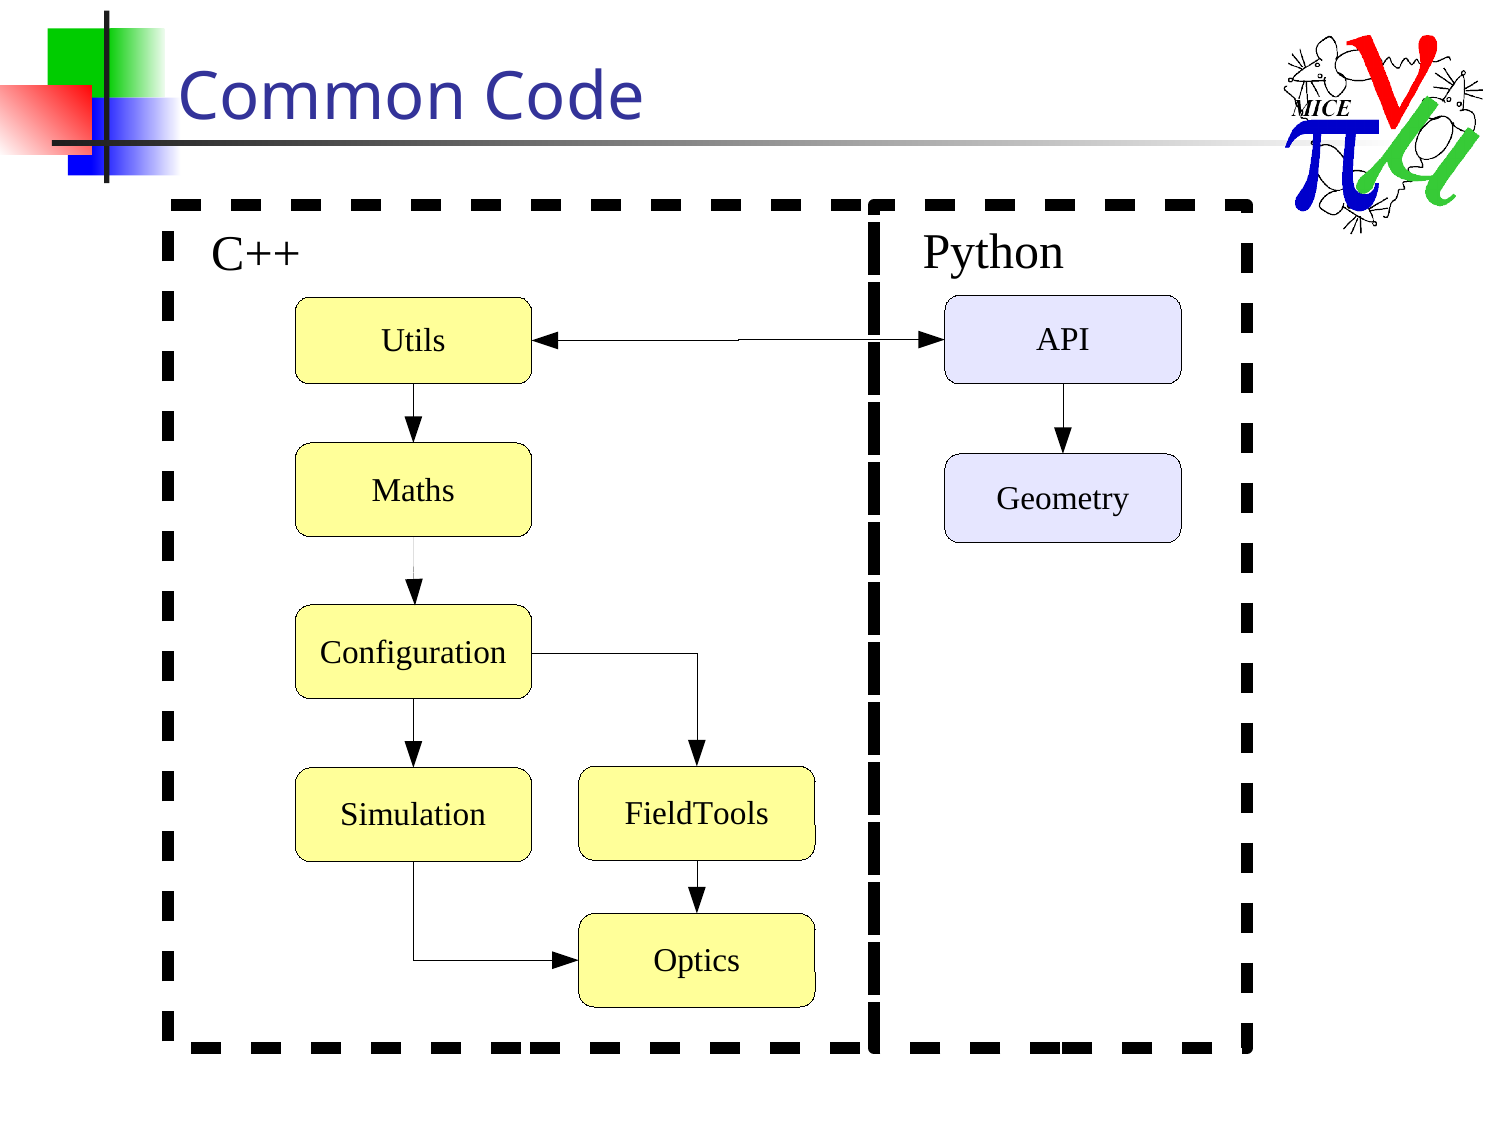

# Common Code
Python
C++
API
Utils
Maths
Geometry
Configuration
FieldTools
Simulation
Optics